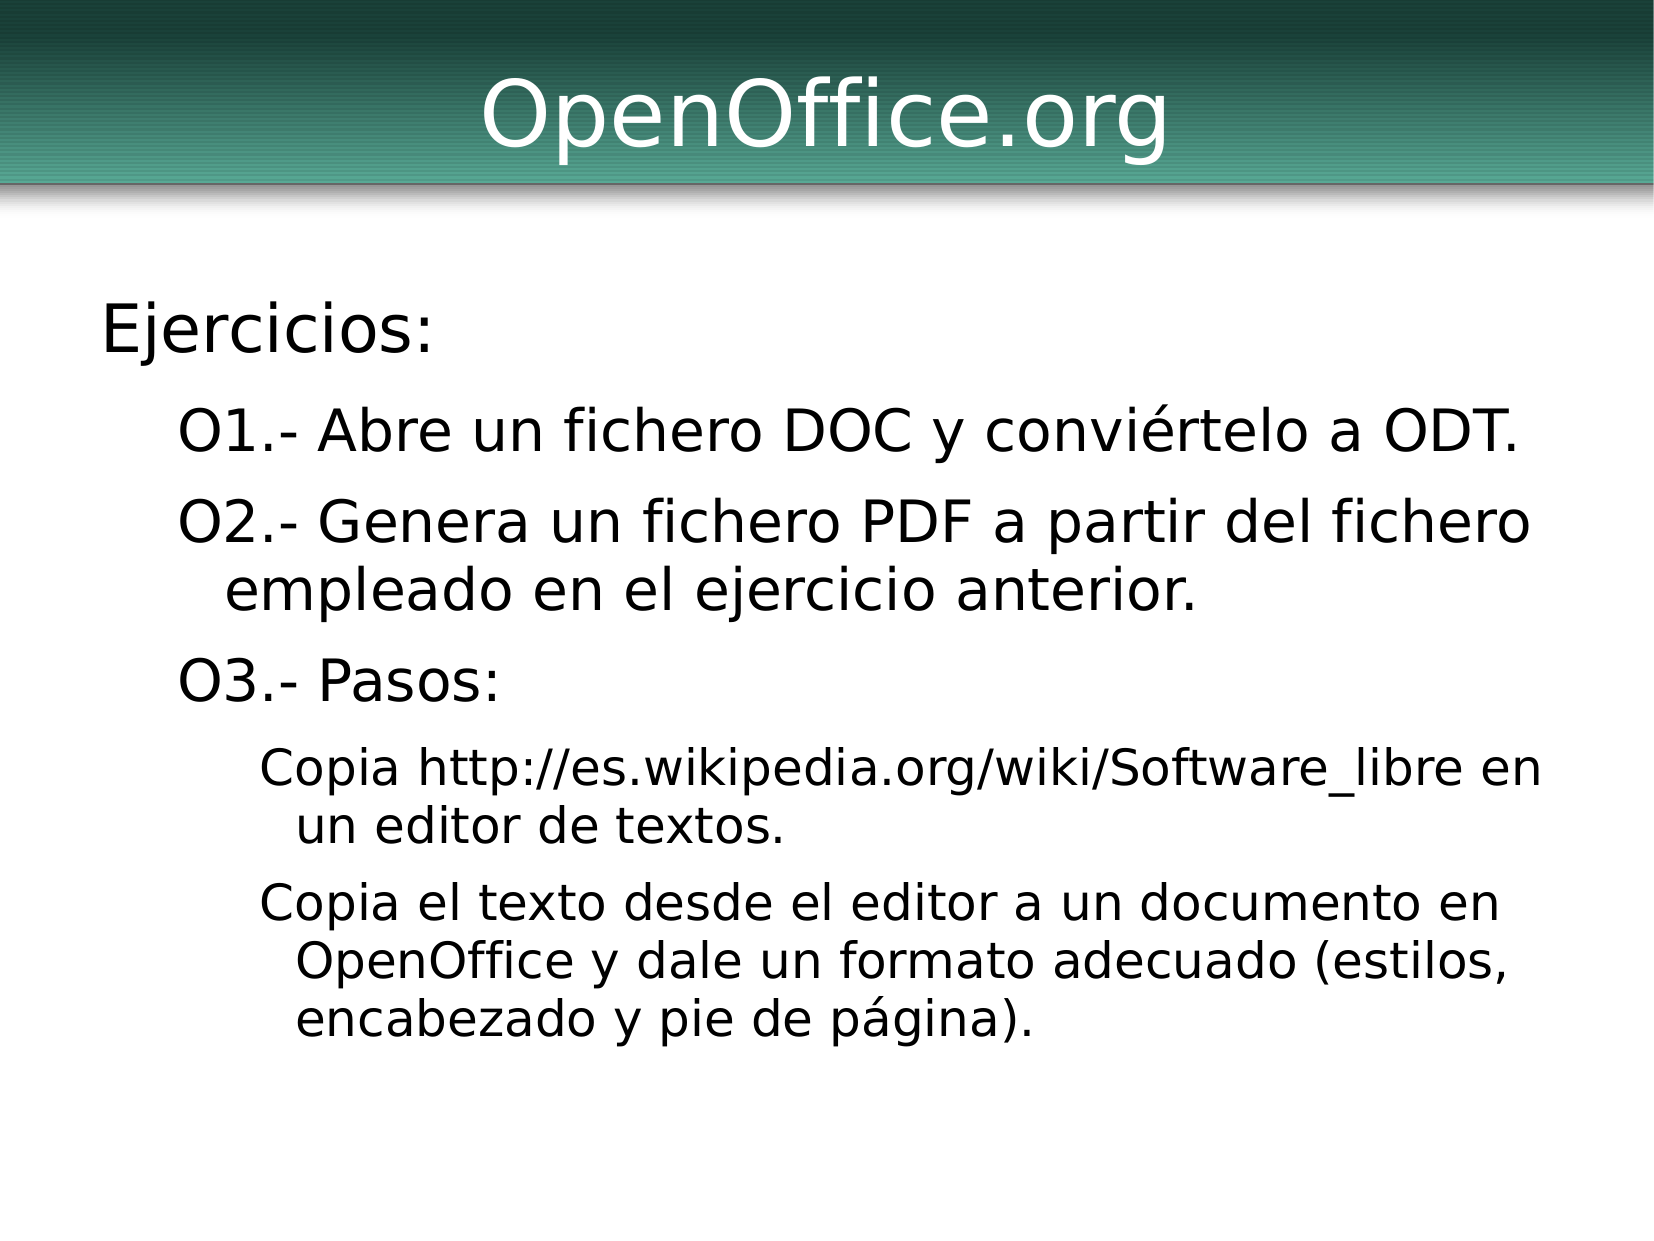

# OpenOffice.org
Ejercicios:
O1.- Abre un fichero DOC y conviértelo a ODT.
O2.- Genera un fichero PDF a partir del fichero empleado en el ejercicio anterior.
O3.- Pasos:
Copia http://es.wikipedia.org/wiki/Software_libre en un editor de textos.
Copia el texto desde el editor a un documento en OpenOffice y dale un formato adecuado (estilos, encabezado y pie de página).